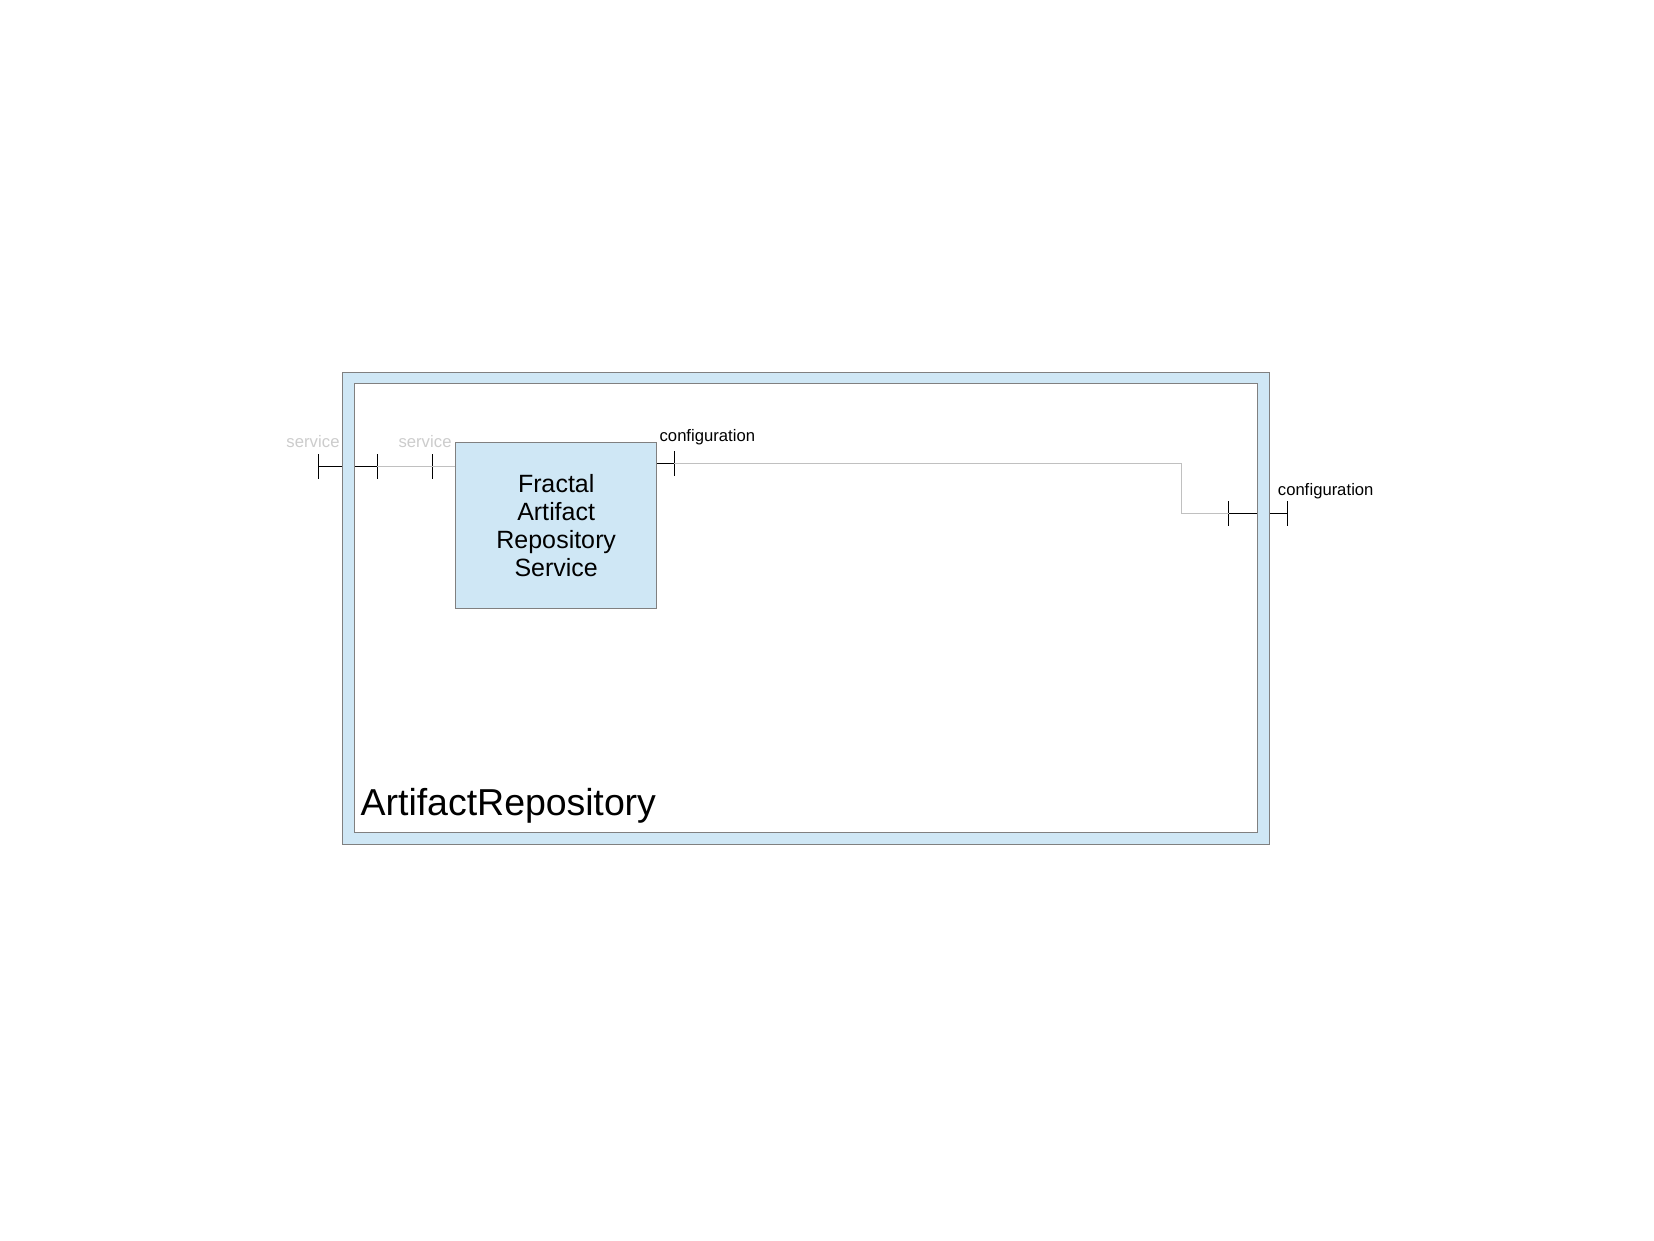

configuration
service
service
Fractal
Artifact
Repository
Service
configuration
ArtifactRepository